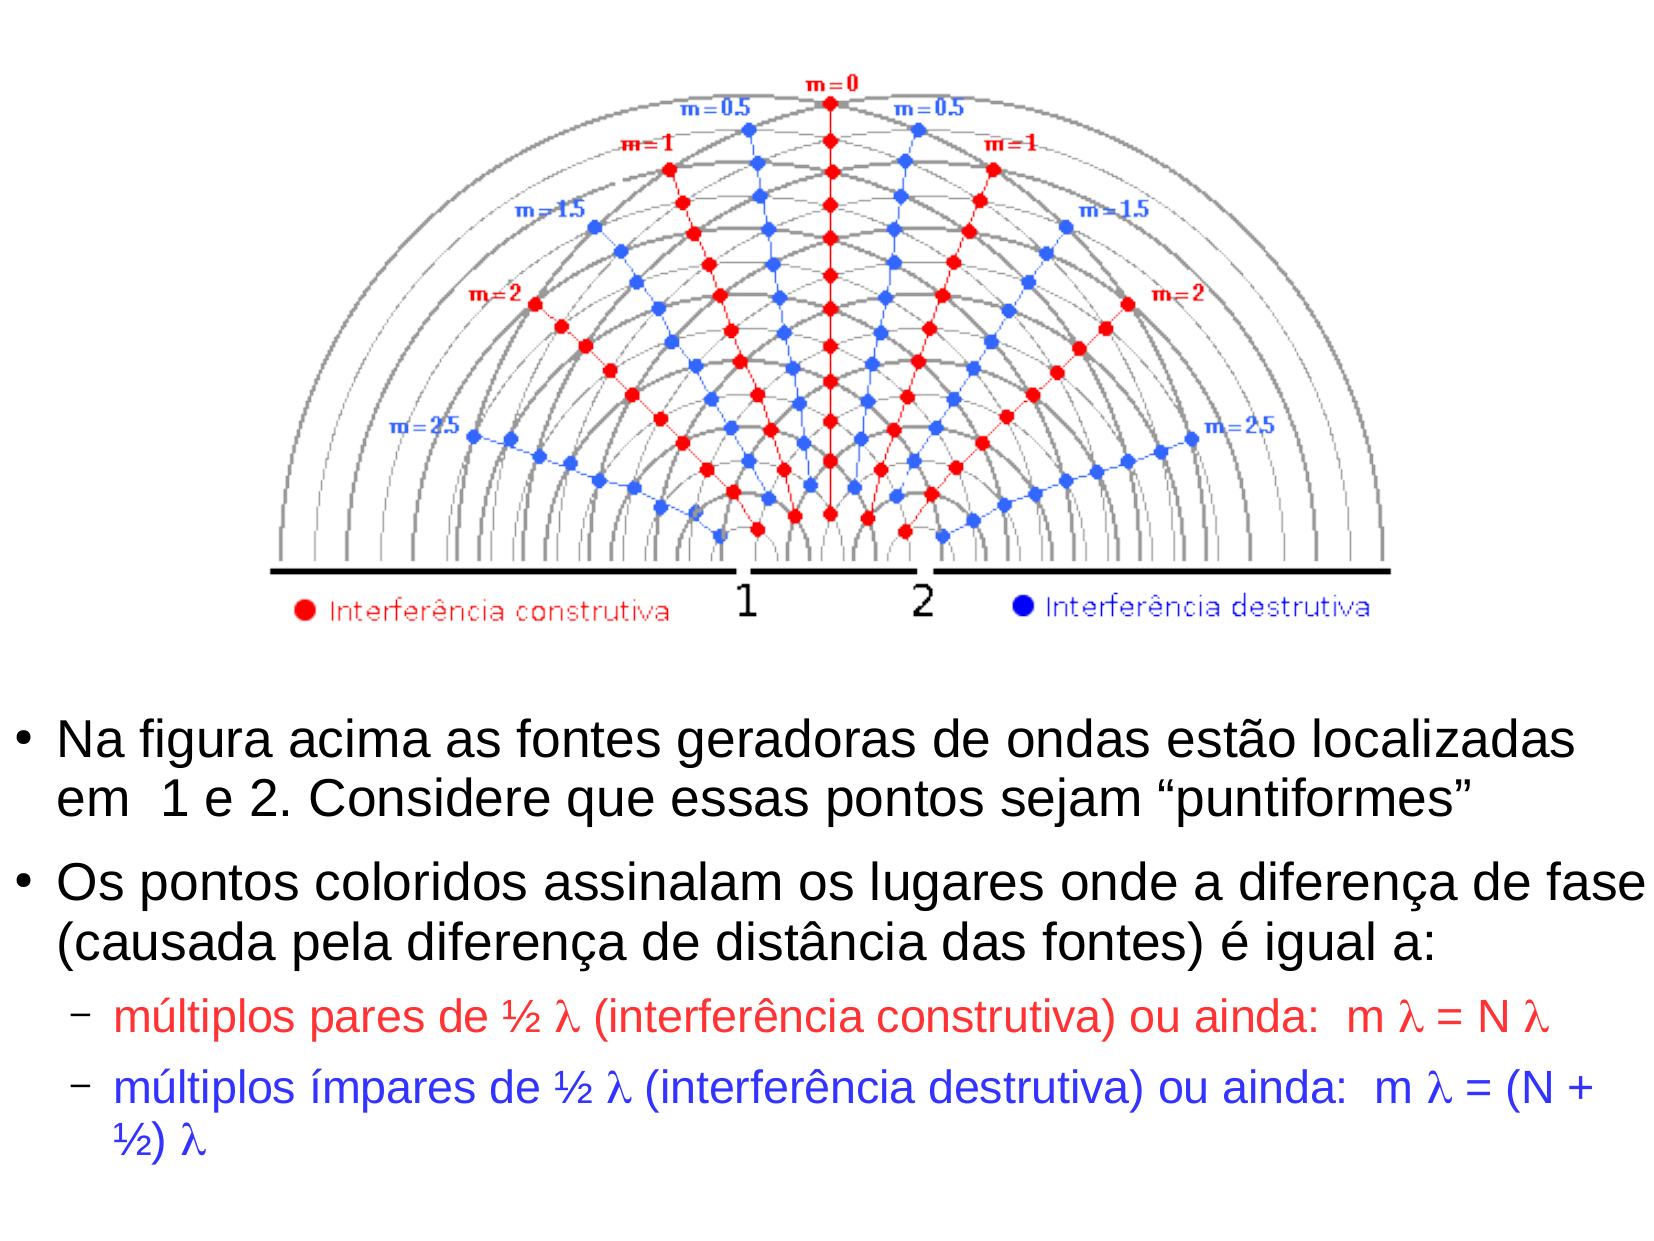

#
Na figura acima as fontes geradoras de ondas estão localizadas em 1 e 2. Considere que essas pontos sejam “puntiformes”
Os pontos coloridos assinalam os lugares onde a diferença de fase (causada pela diferença de distância das fontes) é igual a:
múltiplos pares de ½ l (interferência construtiva) ou ainda: m l = N l
múltiplos ímpares de ½ l (interferência destrutiva) ou ainda: m l = (N + ½) l